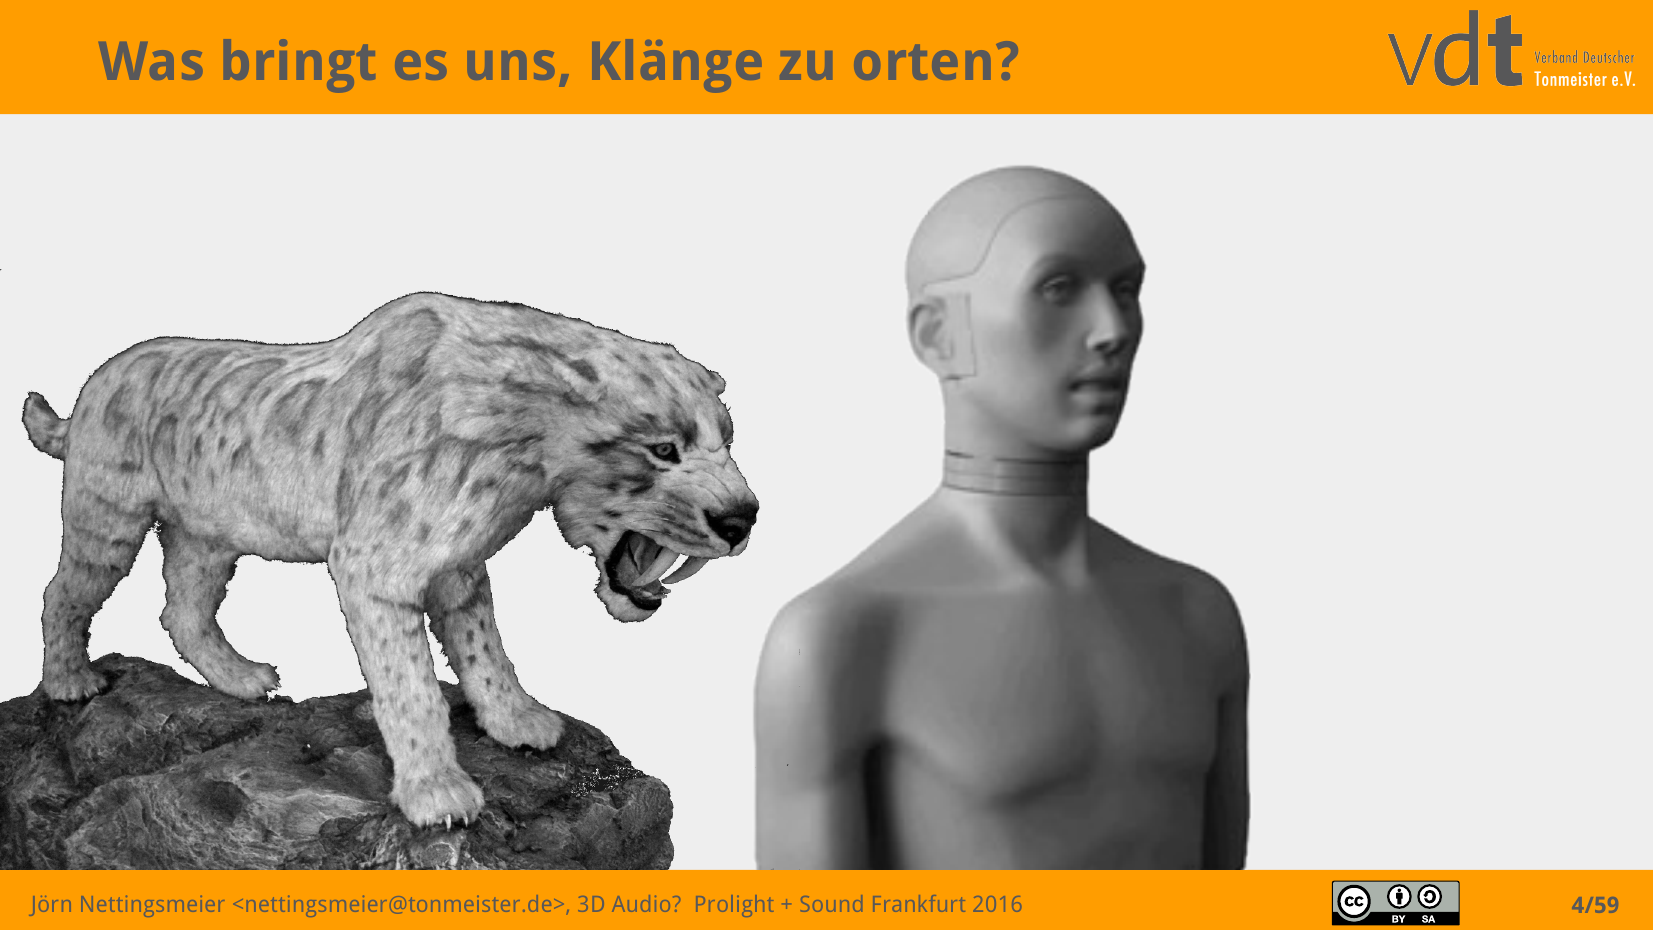

Was bringt es uns, Klänge zu orten?
#